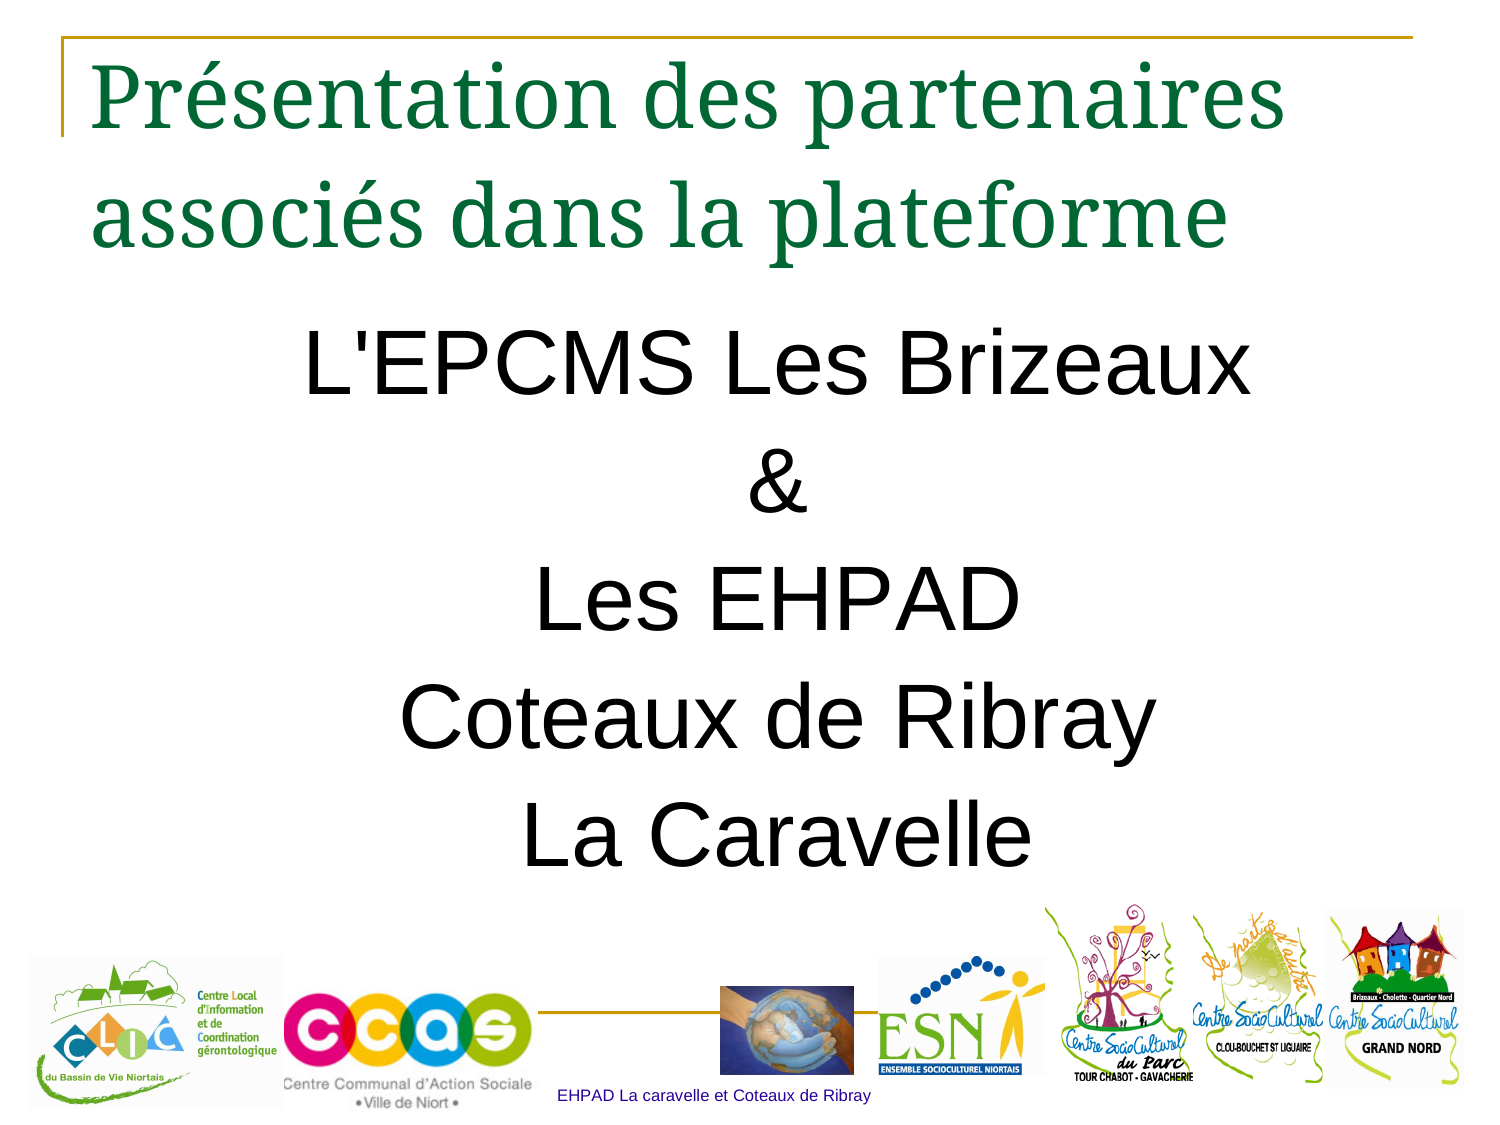

# Présentation des partenaires associés dans la plateforme
L'EPCMS Les Brizeaux
&
Les EHPAD
Coteaux de Ribray
La Caravelle
EHPAD La caravelle et Coteaux de Ribray